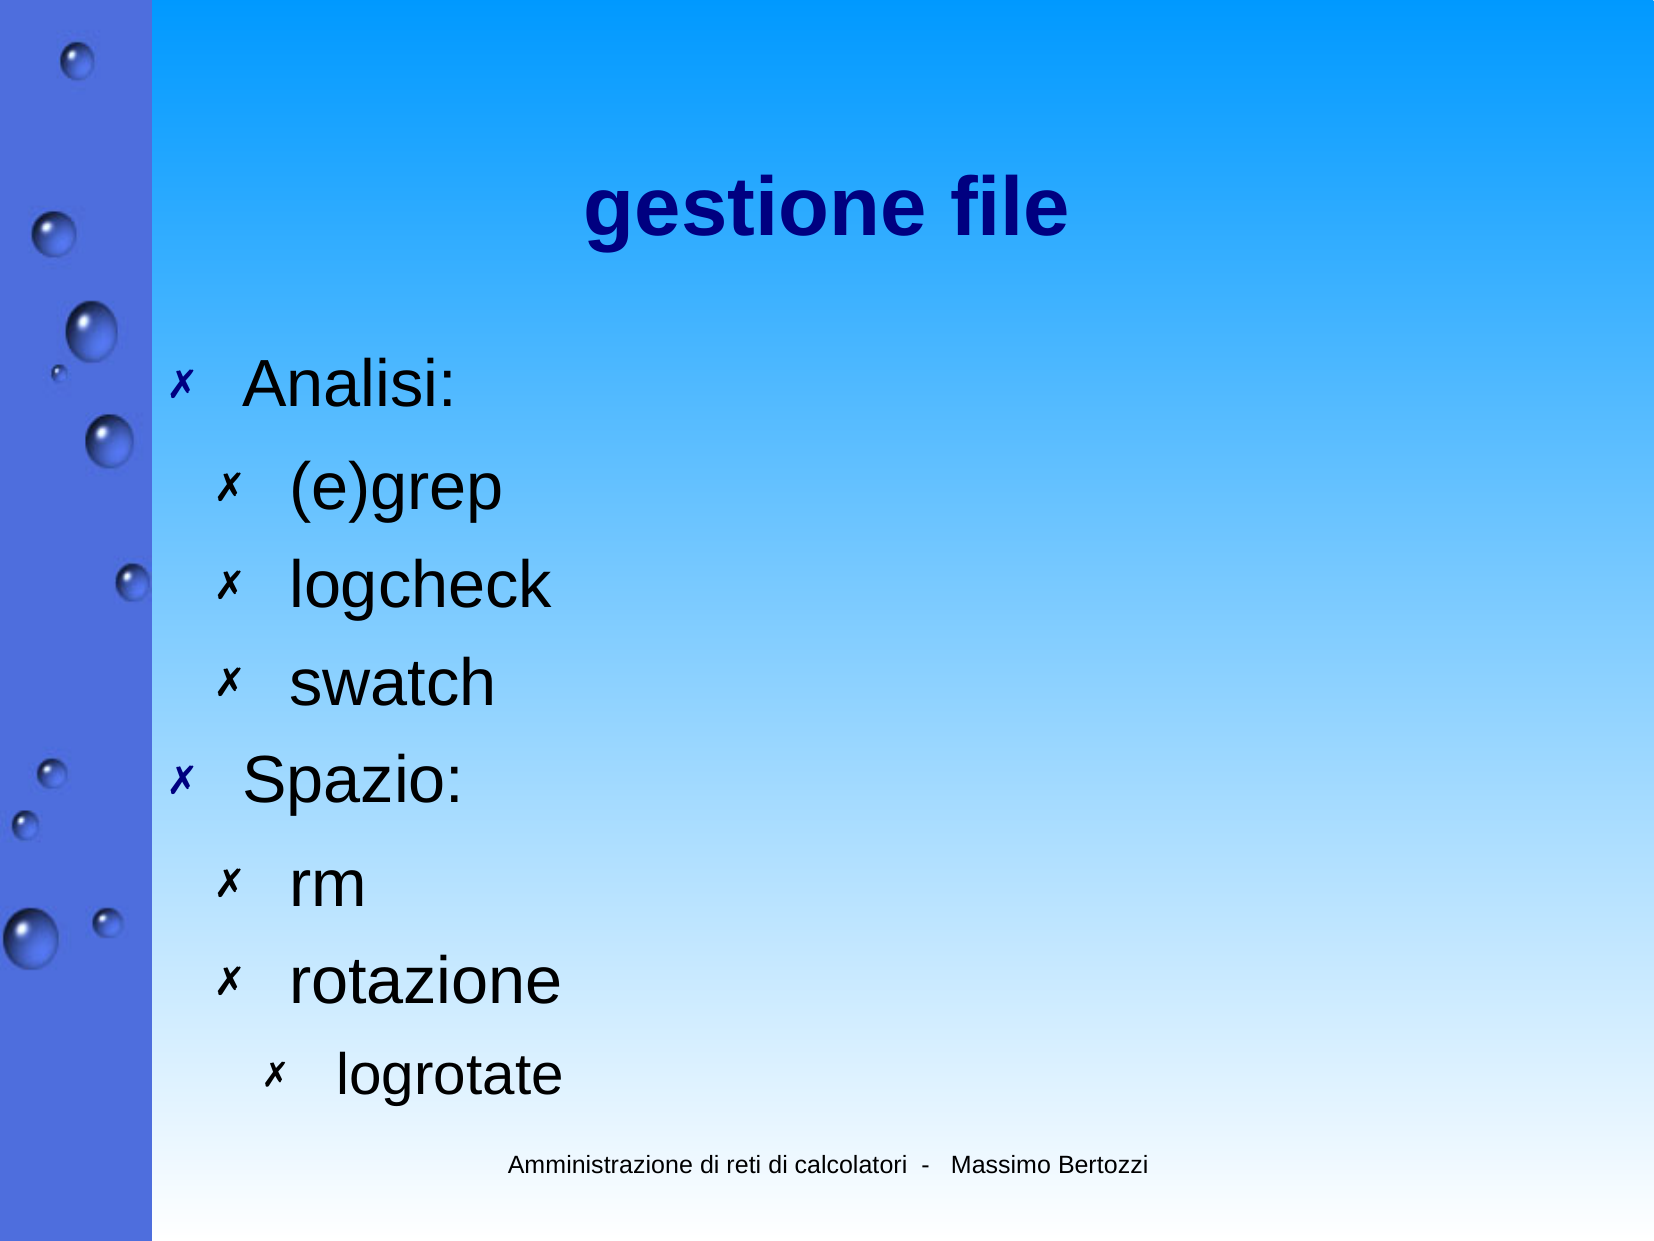

# gestione file
Analisi:
(e)grep
logcheck
swatch
Spazio:
rm
rotazione
logrotate